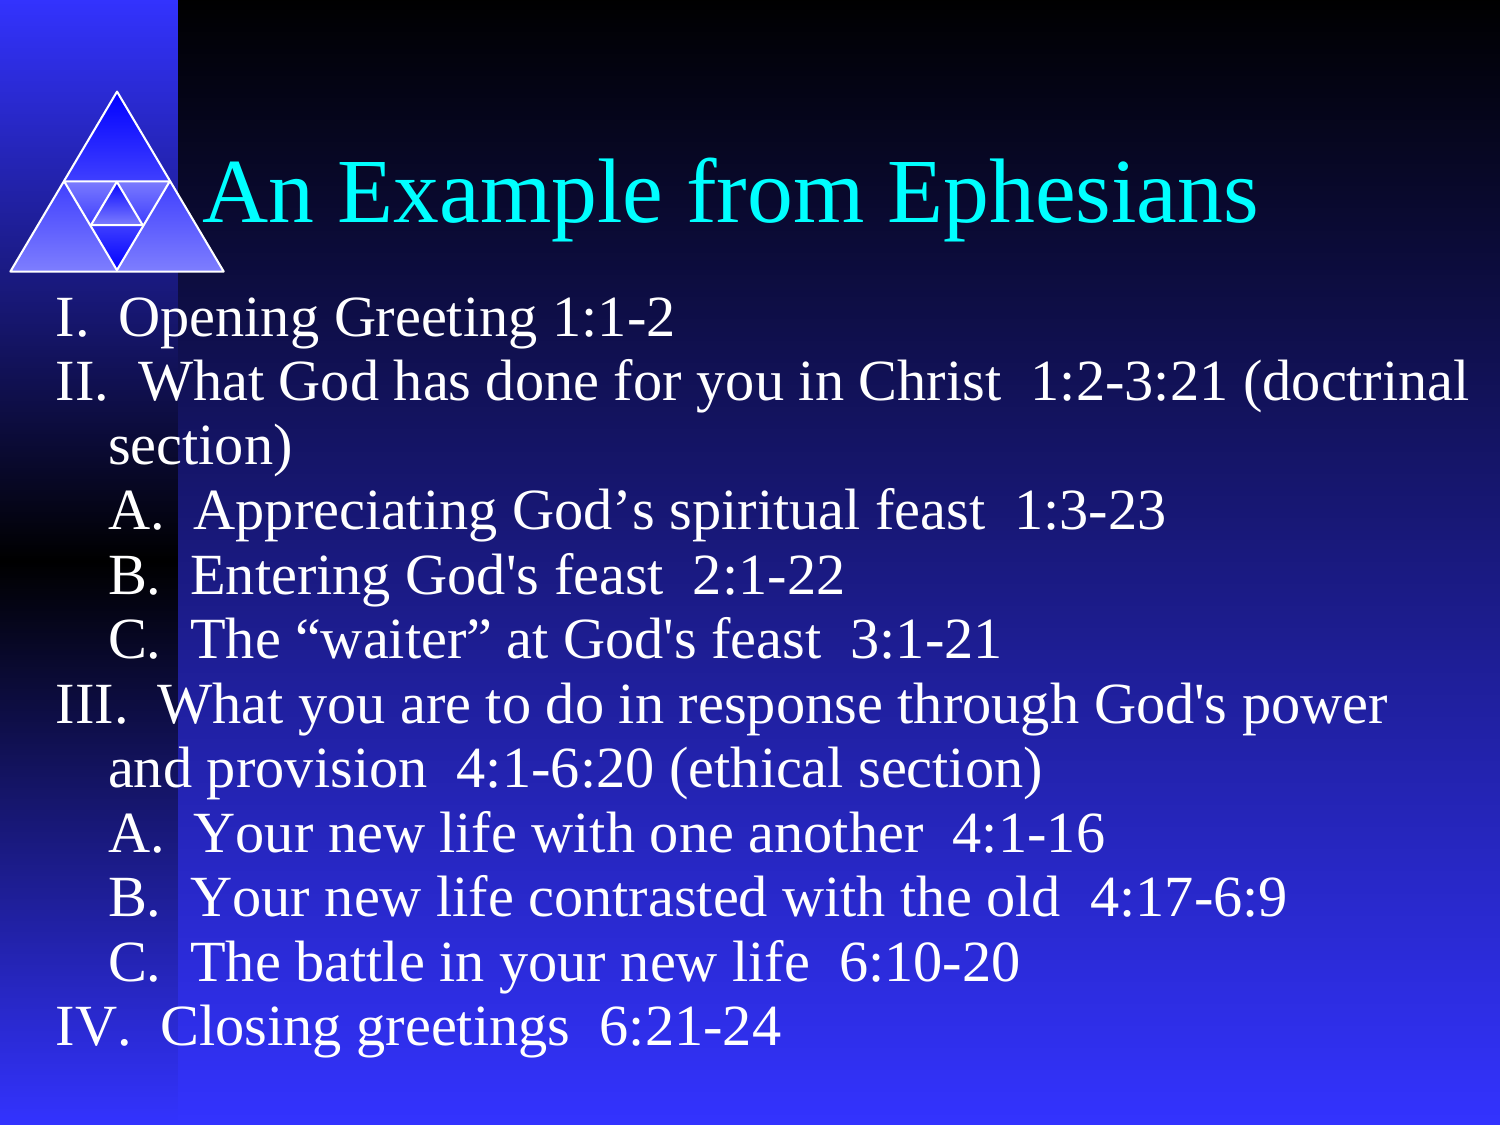

# An Example from Ephesians
I. Opening Greeting 1:1-2
II. What God has done for you in Christ 1:2-3:21 (doctrinal section)
	A. Appreciating God’s spiritual feast 1:3-23
	B. Entering God's feast 2:1-22
	C. The “waiter” at God's feast 3:1-21
III. What you are to do in response through God's power and provision 4:1-6:20 (ethical section)
	A. Your new life with one another 4:1-16
	B. Your new life contrasted with the old 4:17-6:9
	C. The battle in your new life 6:10-20
IV. Closing greetings 6:21-24